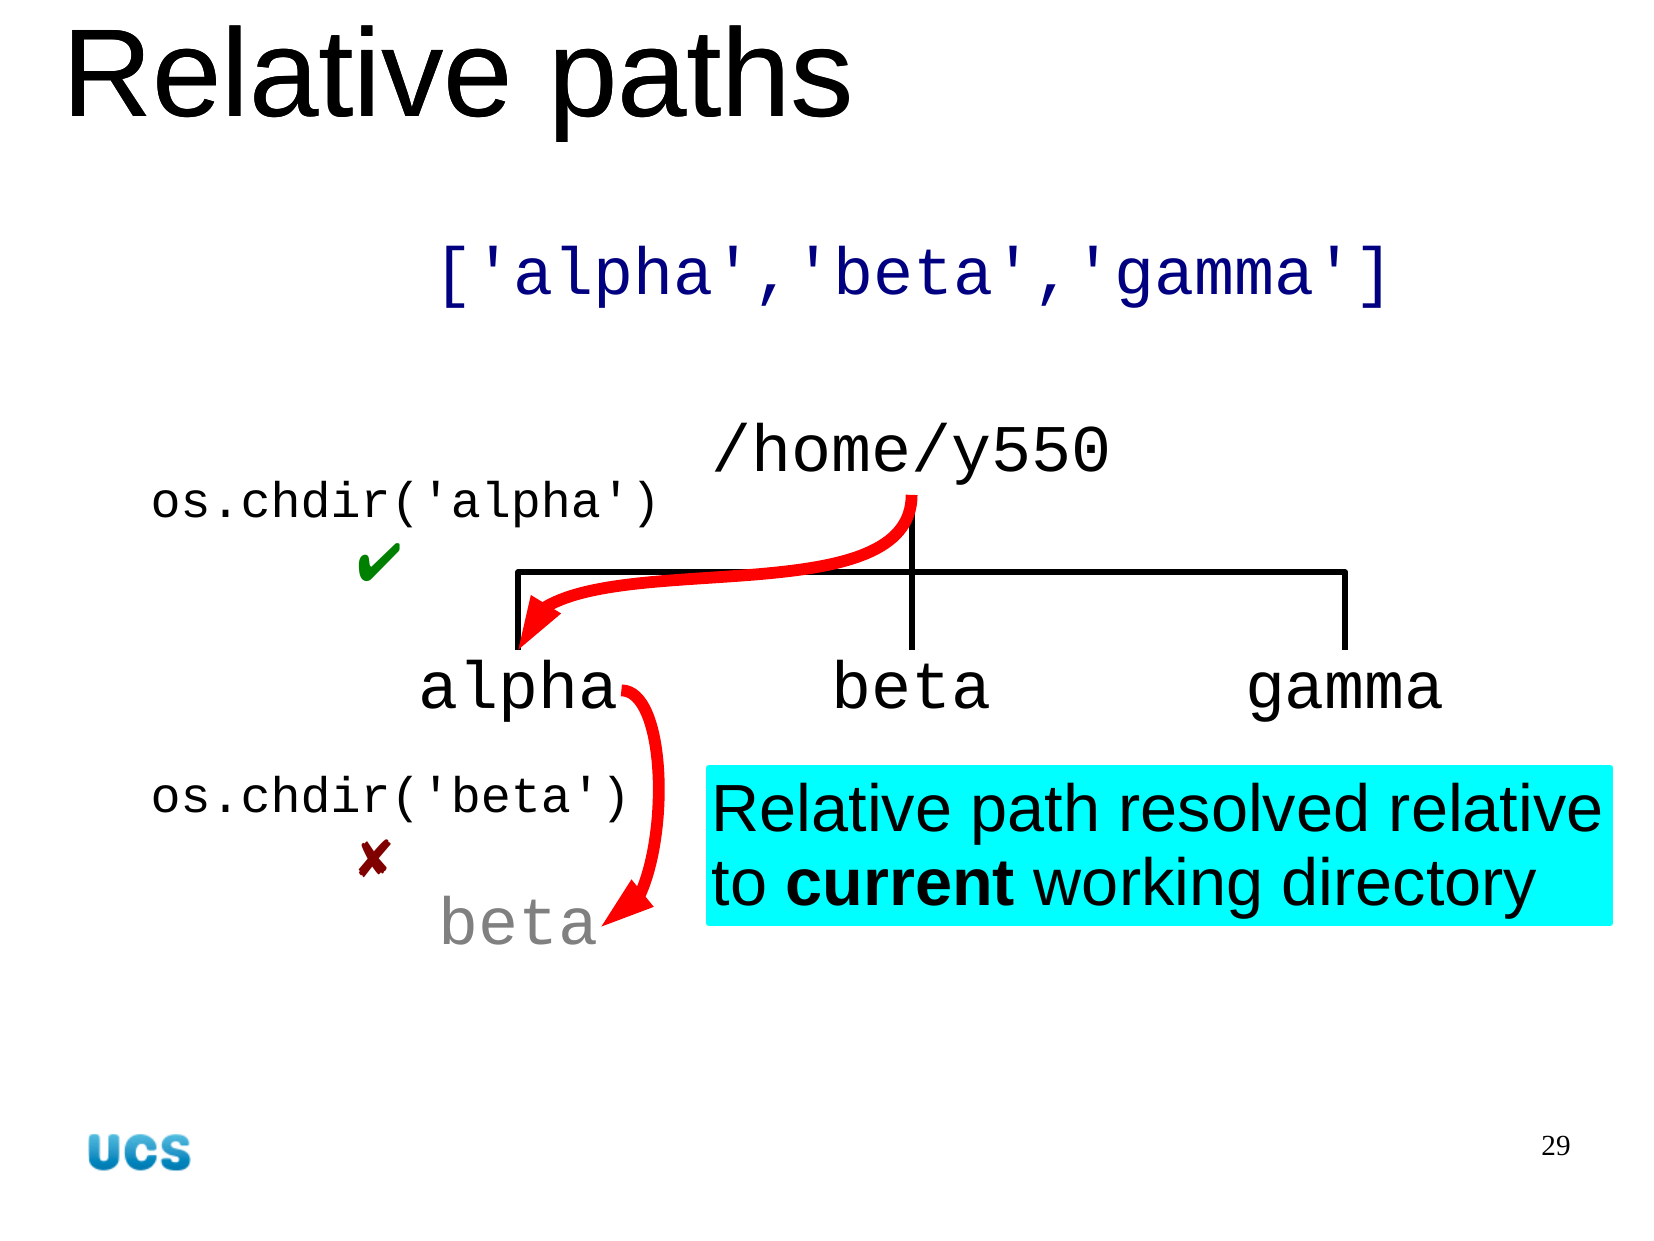

Relative paths
Relative paths
['alpha','beta','gamma']
/home/y550
os.chdir('alpha')

alpha
beta
gamma
os.chdir('beta')
Relative path resolved relative
to current working directory

beta
29